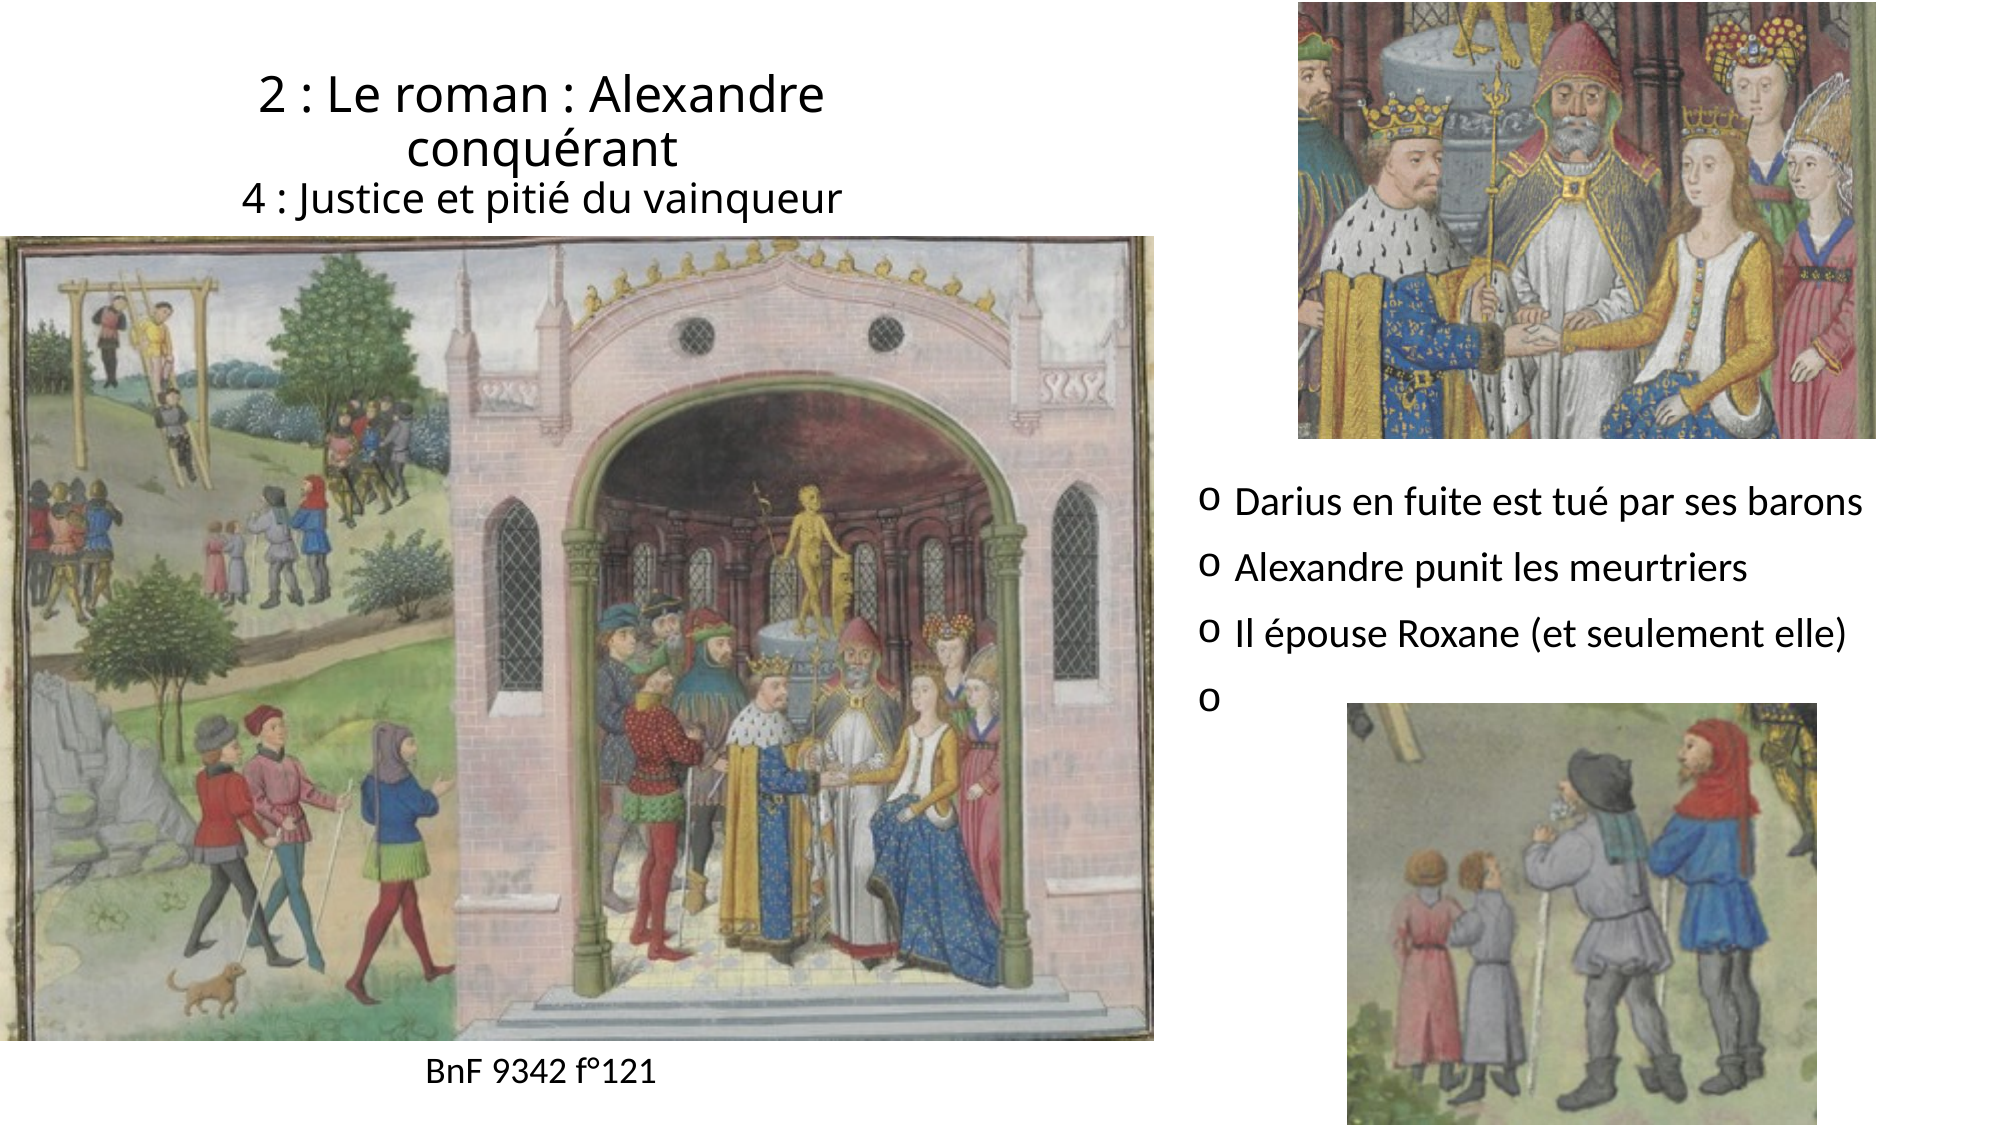

2 : Le roman : Alexandre conquérant
4 : Justice et pitié du vainqueur
# Darius en fuite est tué par ses barons
Alexandre punit les meurtriers
Il épouse Roxane (et seulement elle)
BnF 9342 f°121